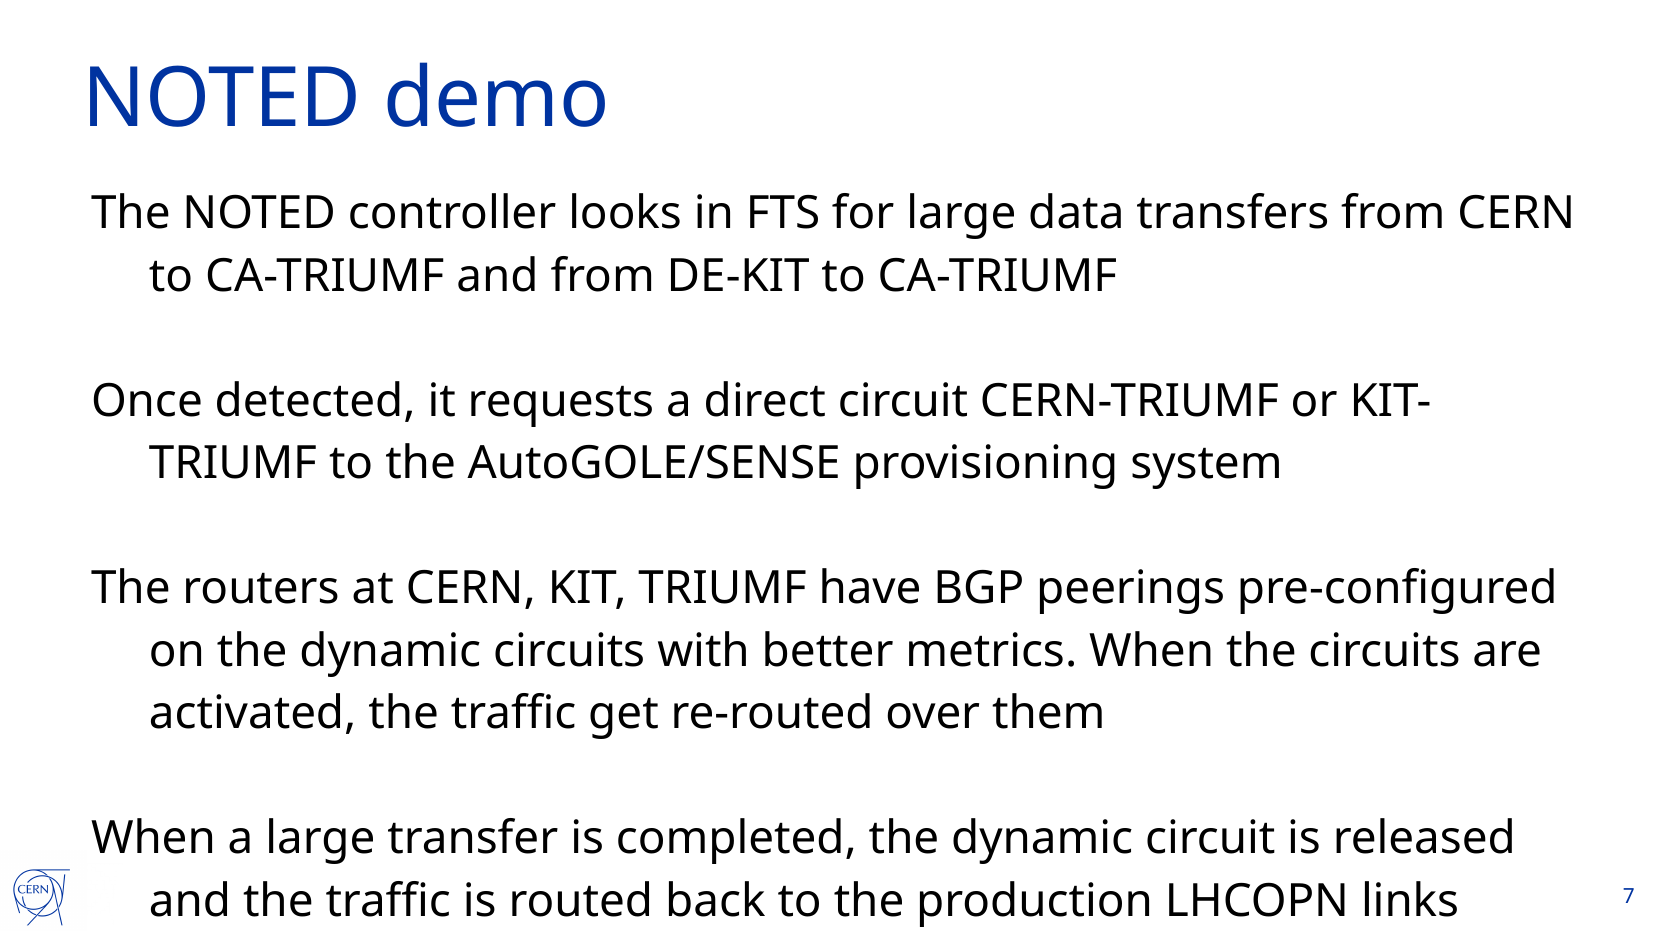

# NOTED demo
The NOTED controller looks in FTS for large data transfers from CERN to CA-TRIUMF and from DE-KIT to CA-TRIUMF
Once detected, it requests a direct circuit CERN-TRIUMF or KIT-TRIUMF to the AutoGOLE/SENSE provisioning system
The routers at CERN, KIT, TRIUMF have BGP peerings pre-configured on the dynamic circuits with better metrics. When the circuits are activated, the traffic get re-routed over them
When a large transfer is completed, the dynamic circuit is released and the traffic is routed back to the production LHCOPN links